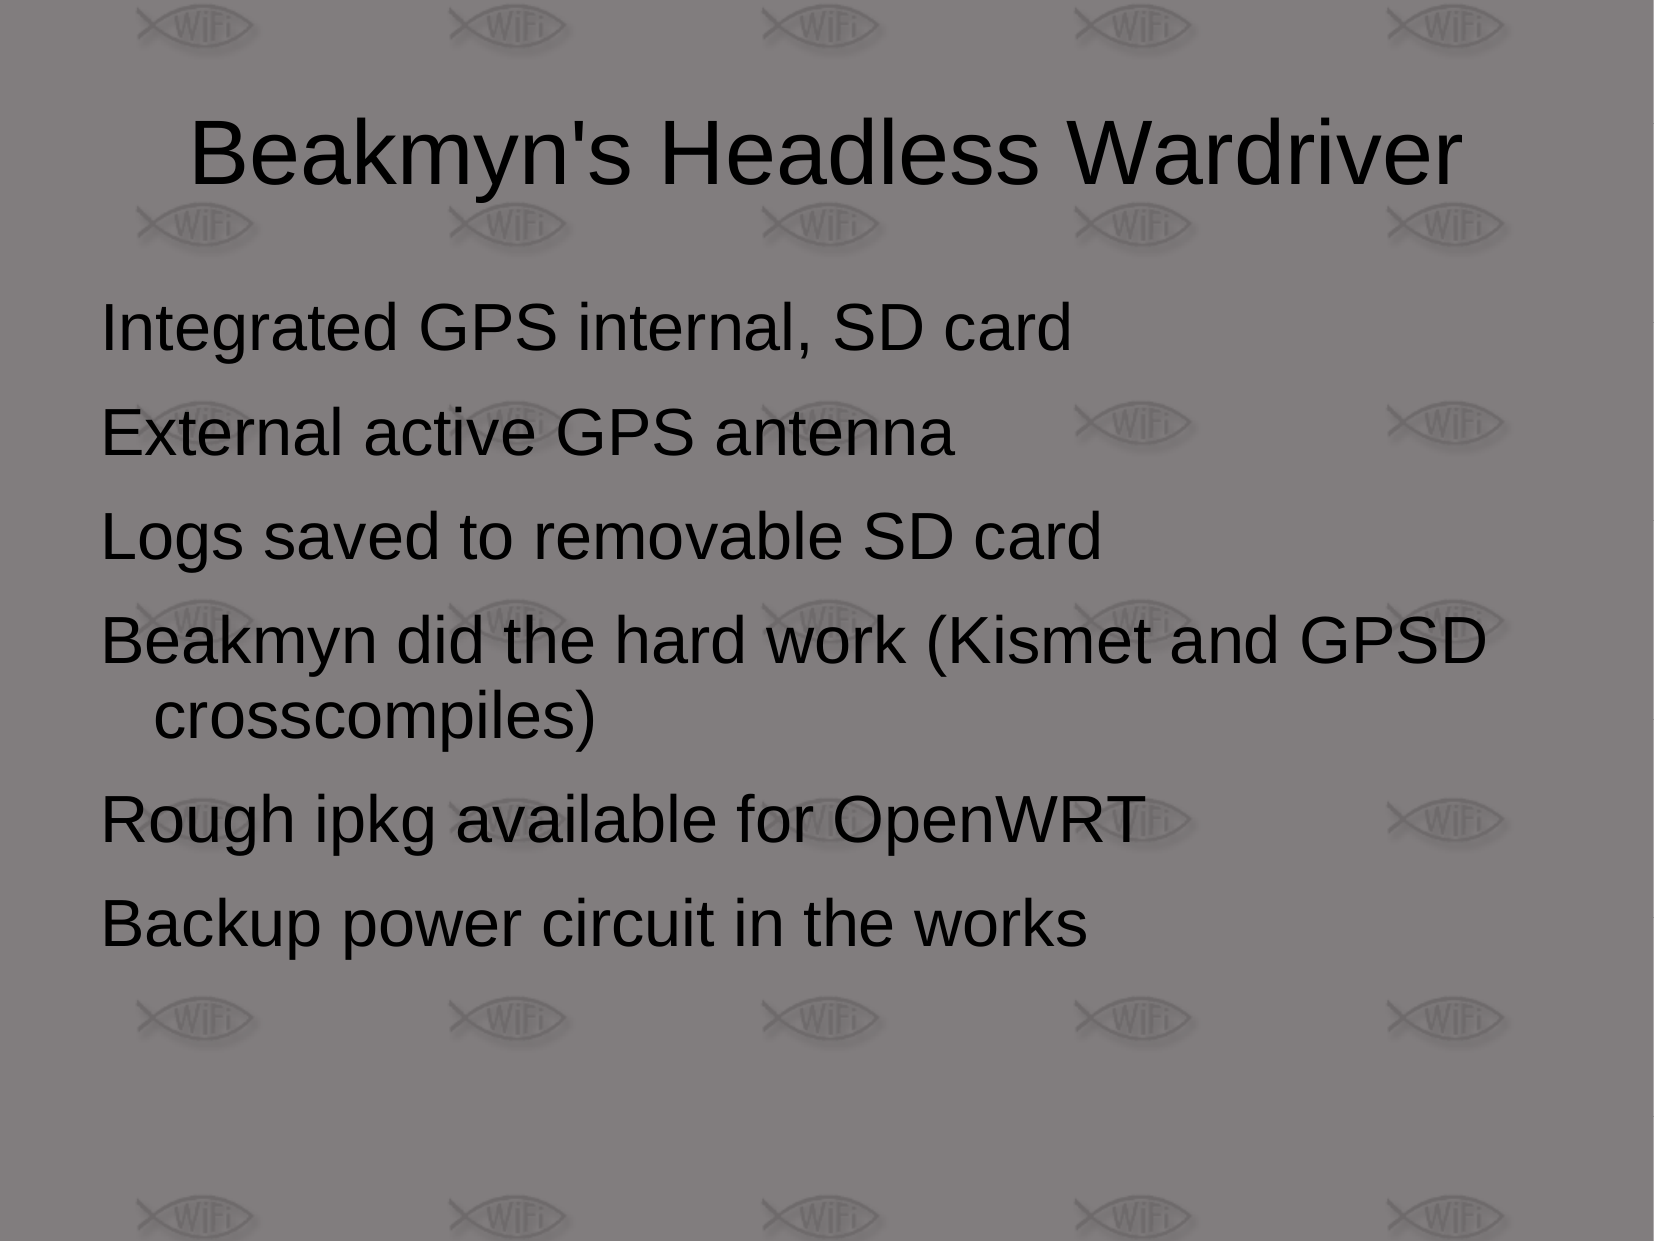

# Beakmyn's Headless Wardriver
Integrated GPS internal, SD card
External active GPS antenna
Logs saved to removable SD card
Beakmyn did the hard work (Kismet and GPSD crosscompiles)
Rough ipkg available for OpenWRT
Backup power circuit in the works